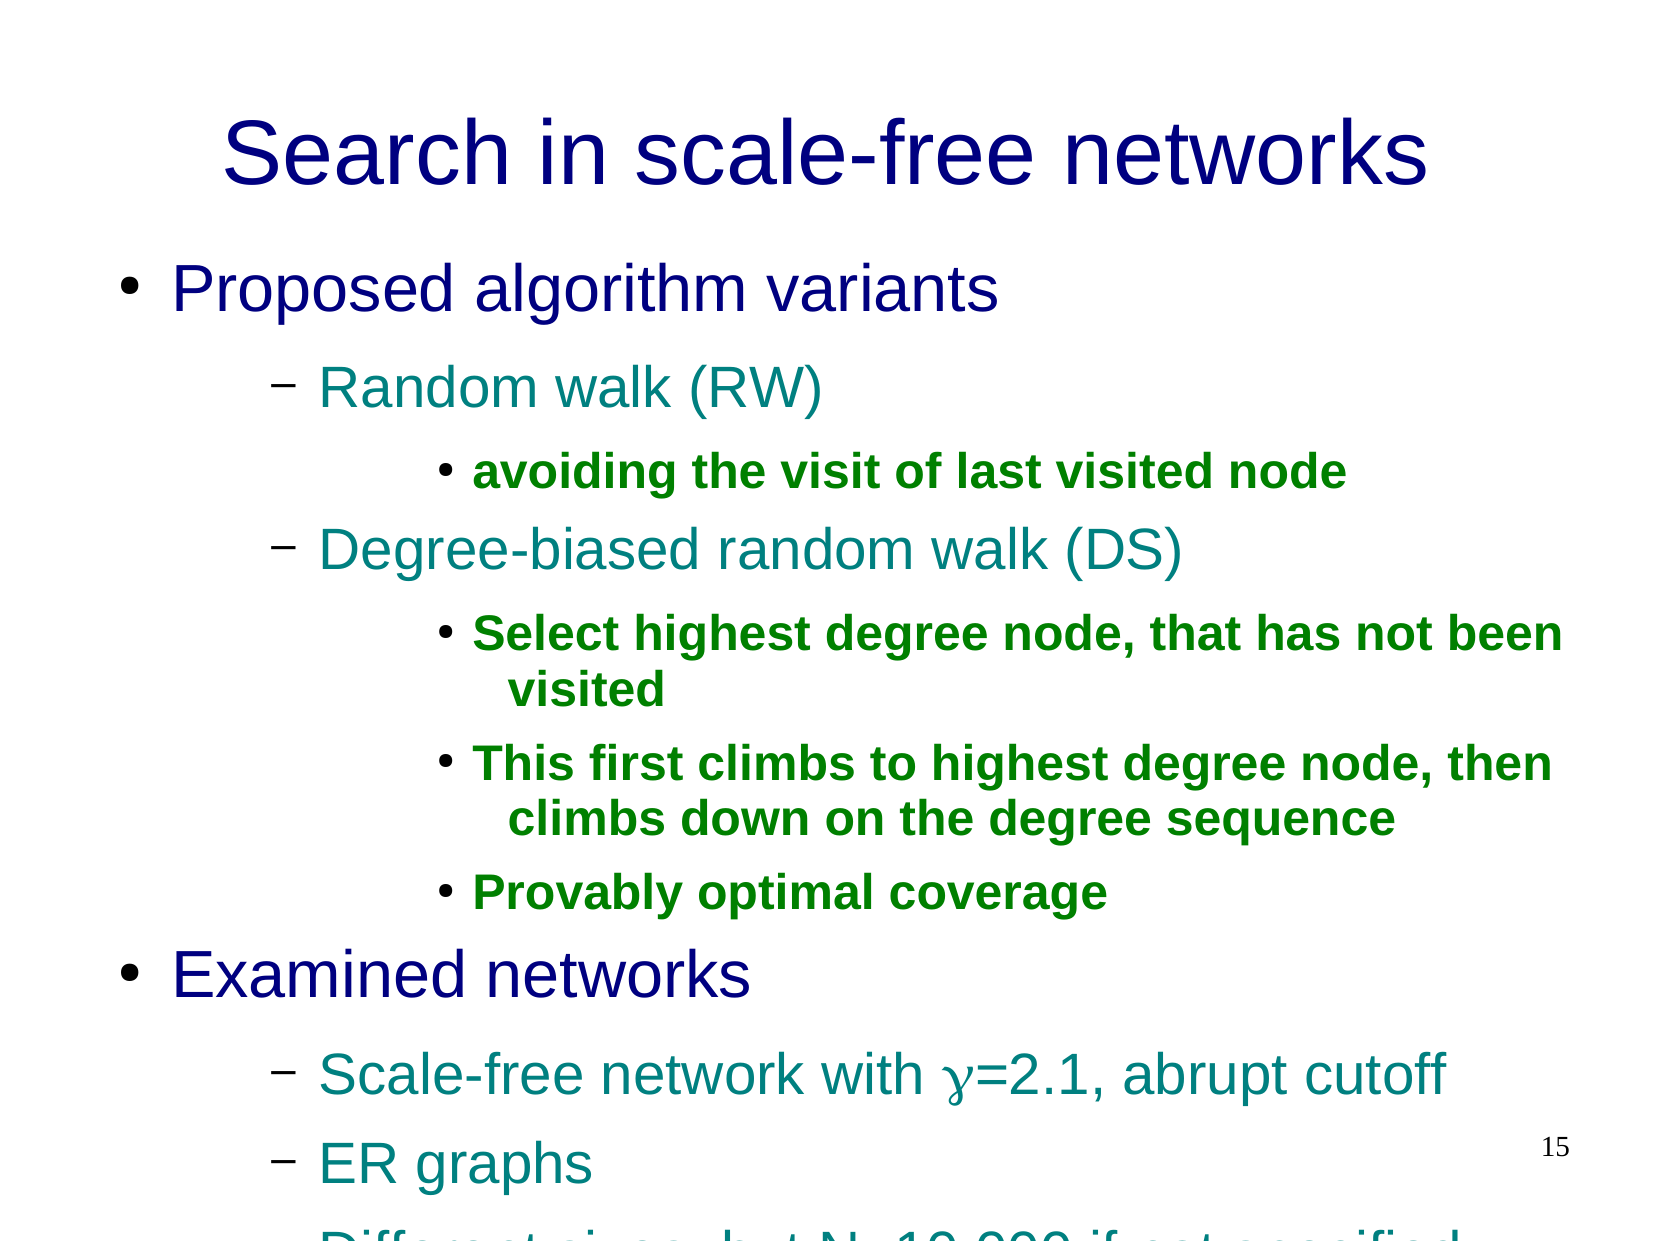

# Search in scale-free networks
Proposed algorithm variants
Random walk (RW)
avoiding the visit of last visited node
Degree-biased random walk (DS)
Select highest degree node, that has not been visited
This first climbs to highest degree node, then climbs down on the degree sequence
Provably optimal coverage
Examined networks
Scale-free network with =2.1, abrupt cutoff
ER graphs
Different sizes, but N=10,000 if not specified
15